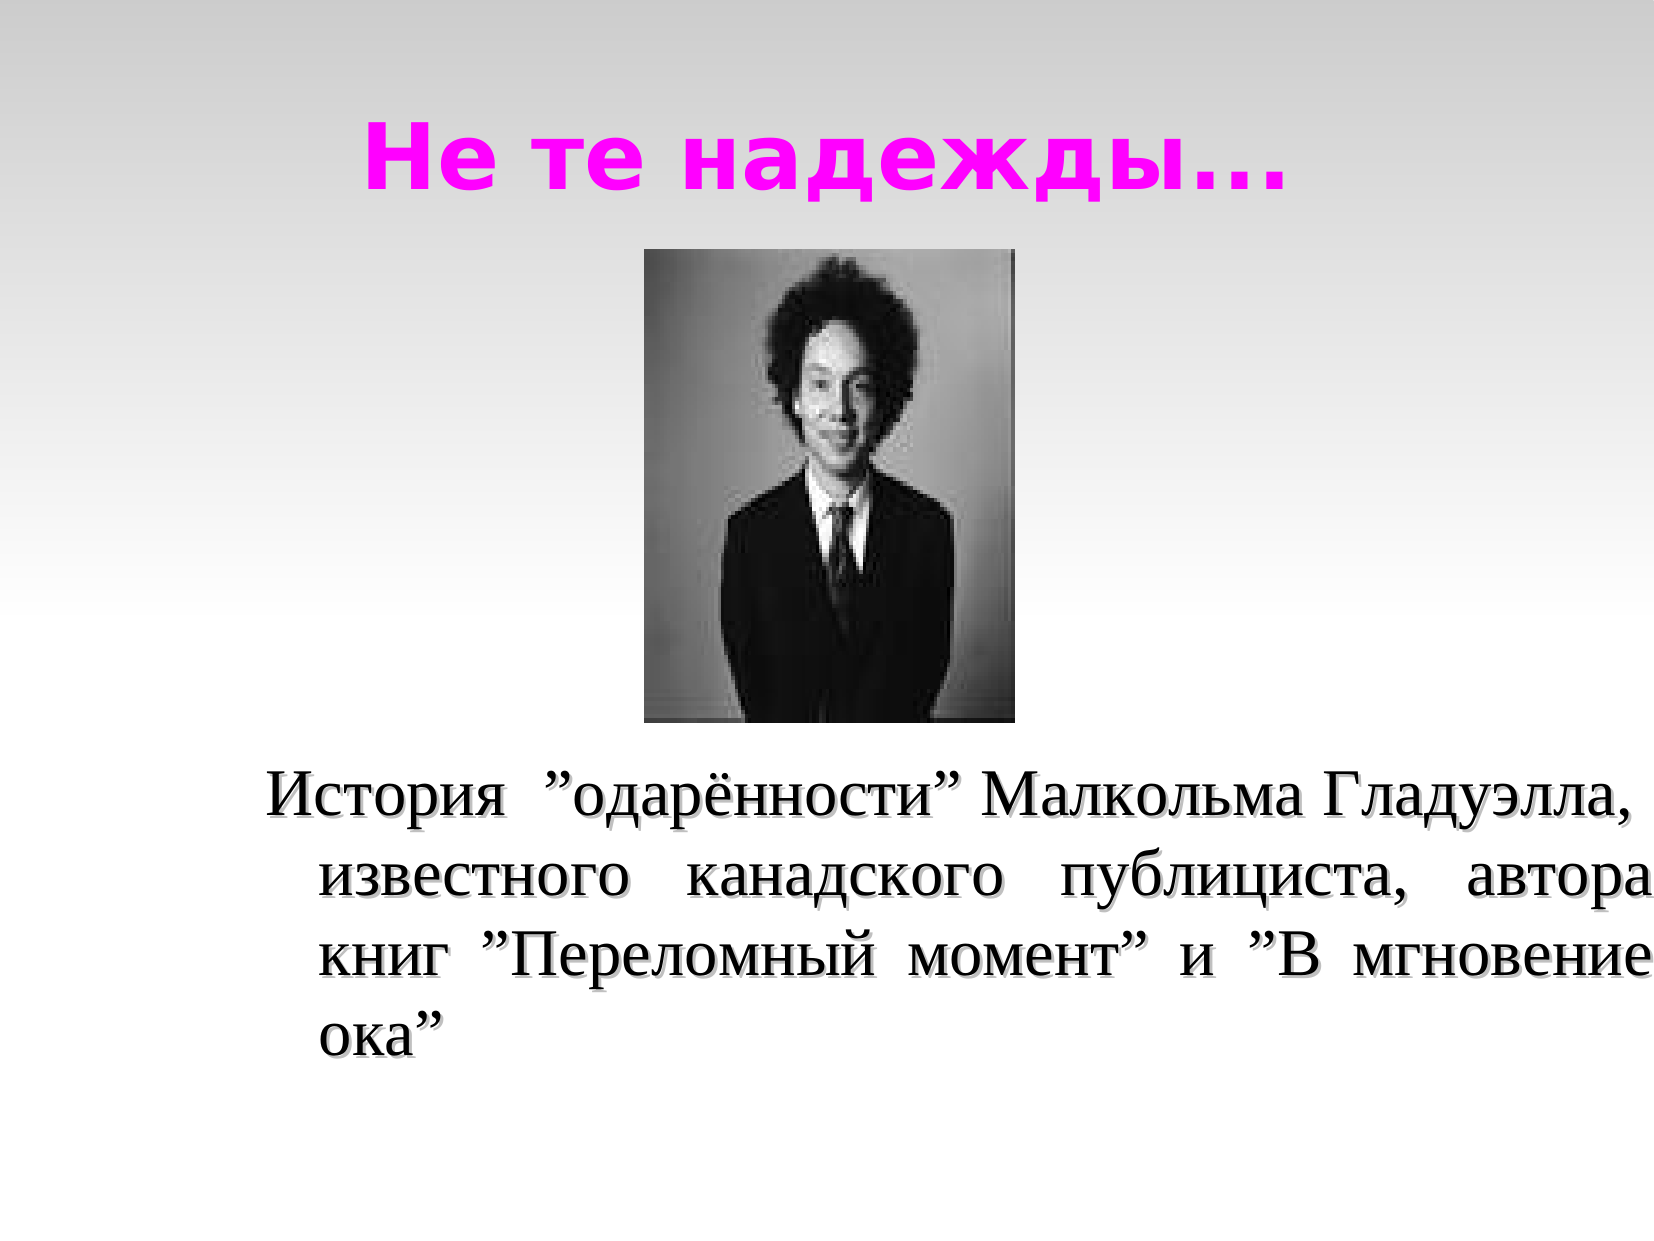

# Не те надежды...
История ”одарённости” Малкольма Гладуэлла, известного канадского публициста, автора книг ”Переломный момент” и ”В мгновение ока”